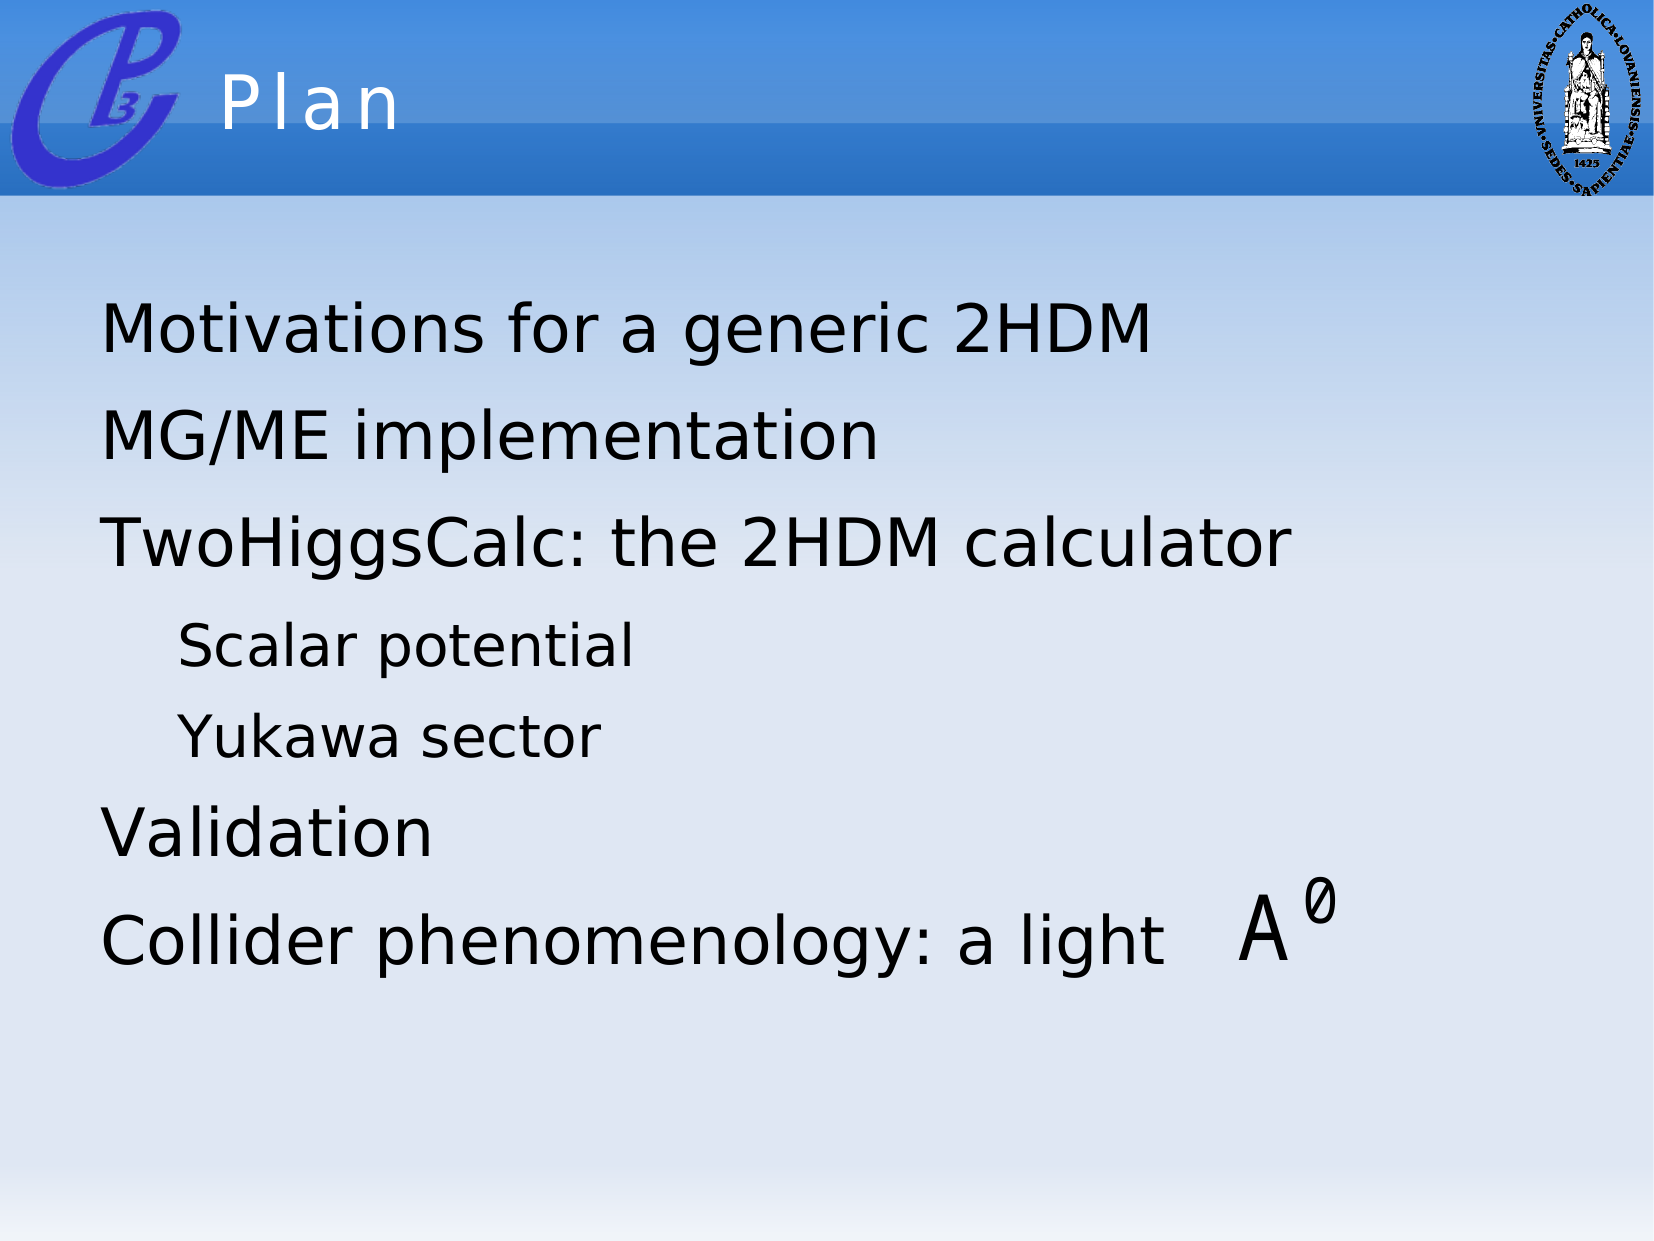

# Plan
Motivations for a generic 2HDM
MG/ME implementation
TwoHiggsCalc: the 2HDM calculator
Scalar potential
Yukawa sector
Validation
Collider phenomenology: a light